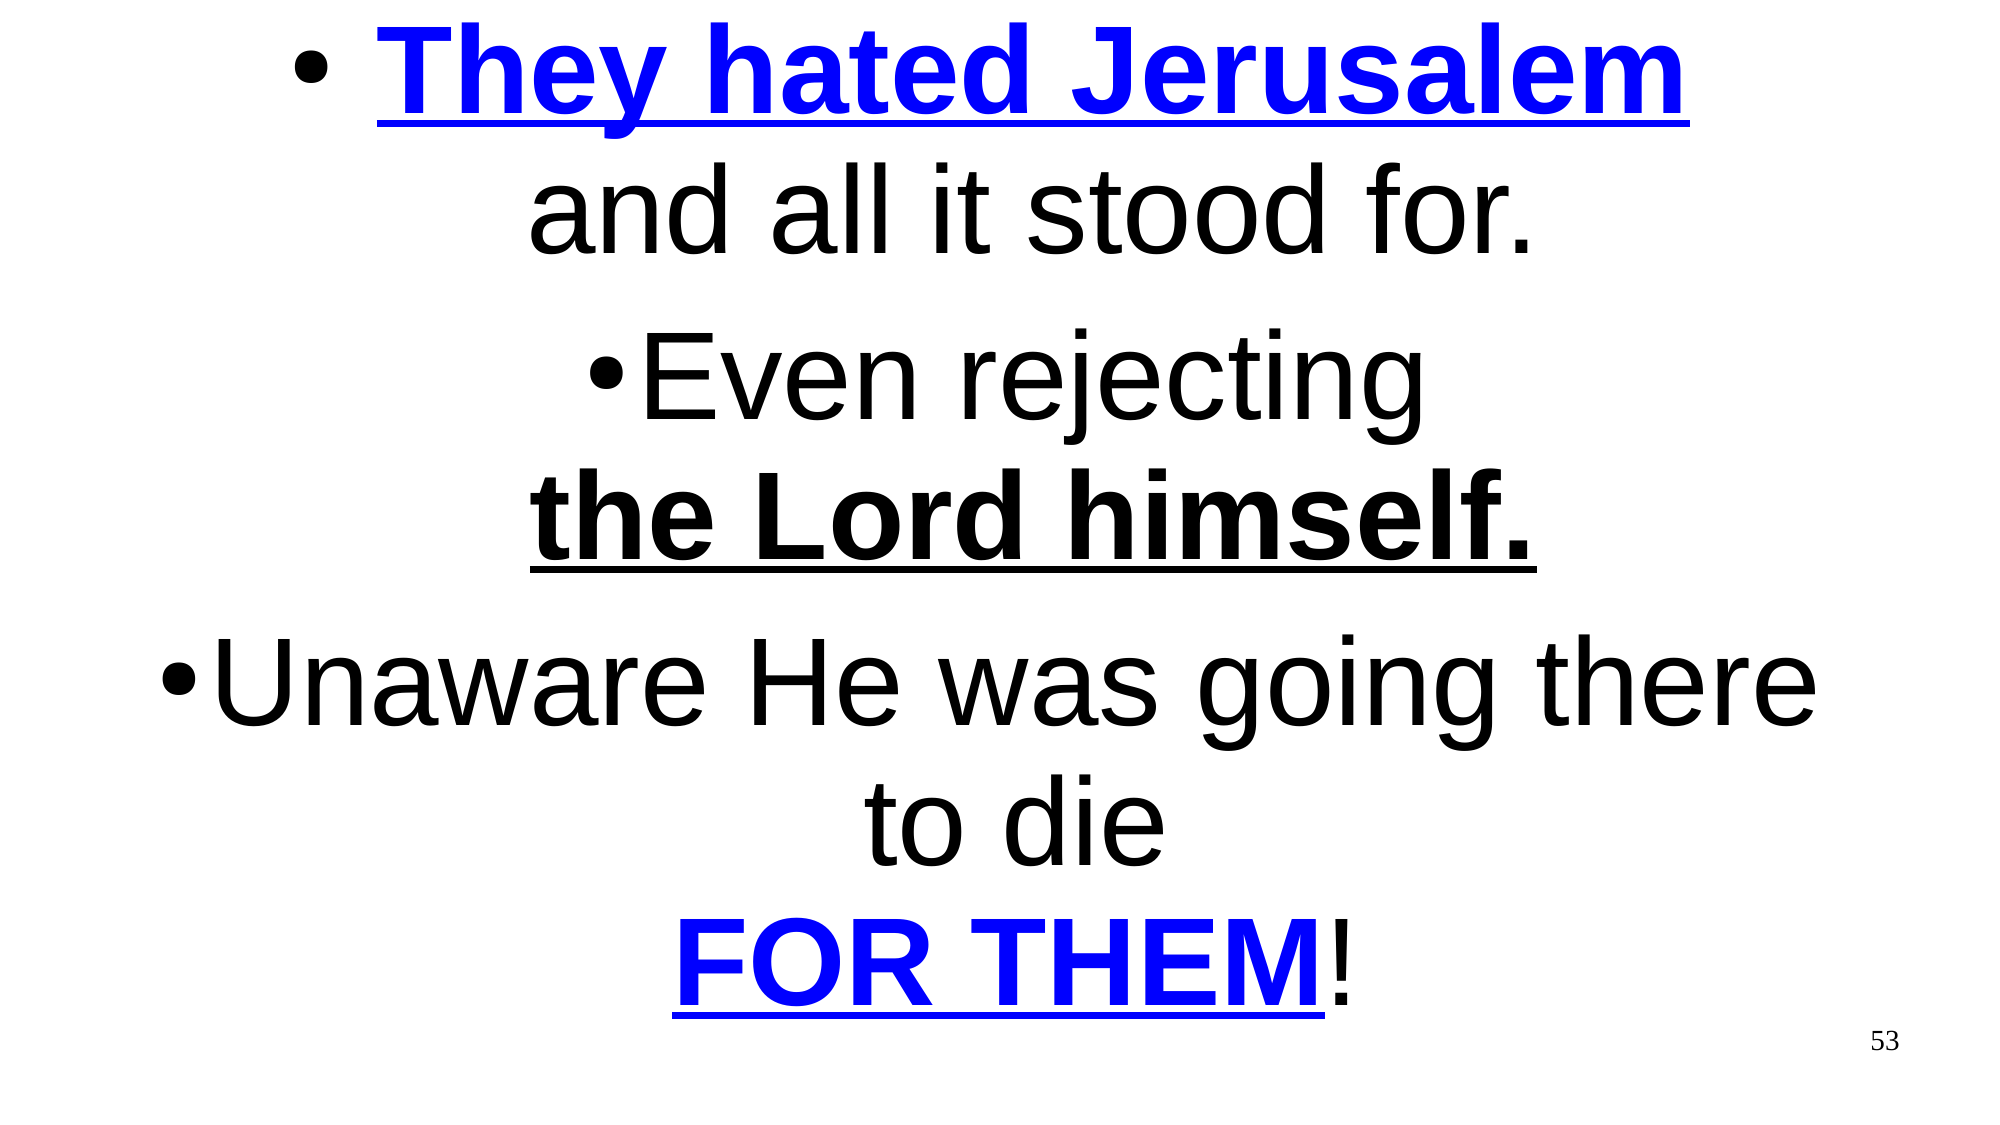

# They hated Jerusalem and all it stood for.
Even rejecting
the Lord himself.
Unaware He was going there
to die 
FOR THEM!
53